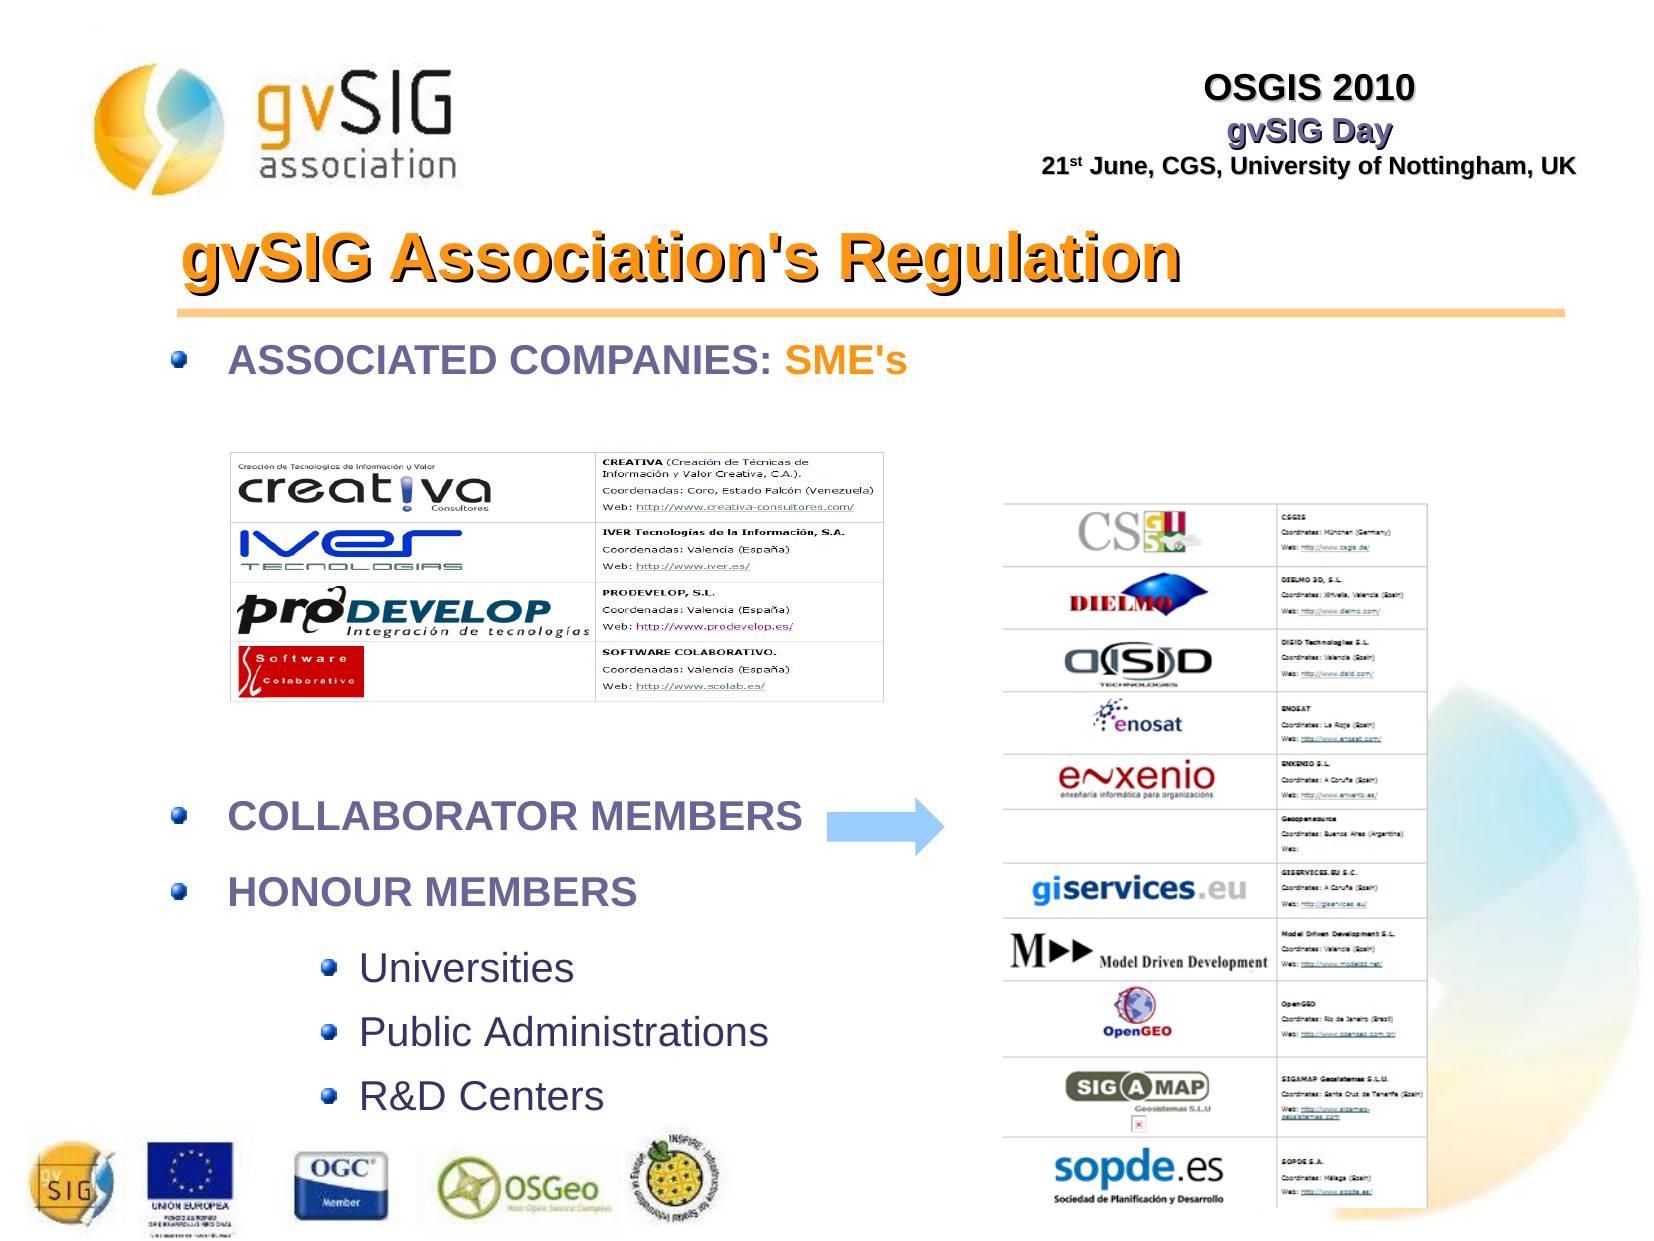

gvSIG Association's Regulation
# ASSOCIATED COMPANIES: SME's
COLLABORATOR MEMBERS
HONOUR MEMBERS
Universities
Public Administrations
R&D Centers